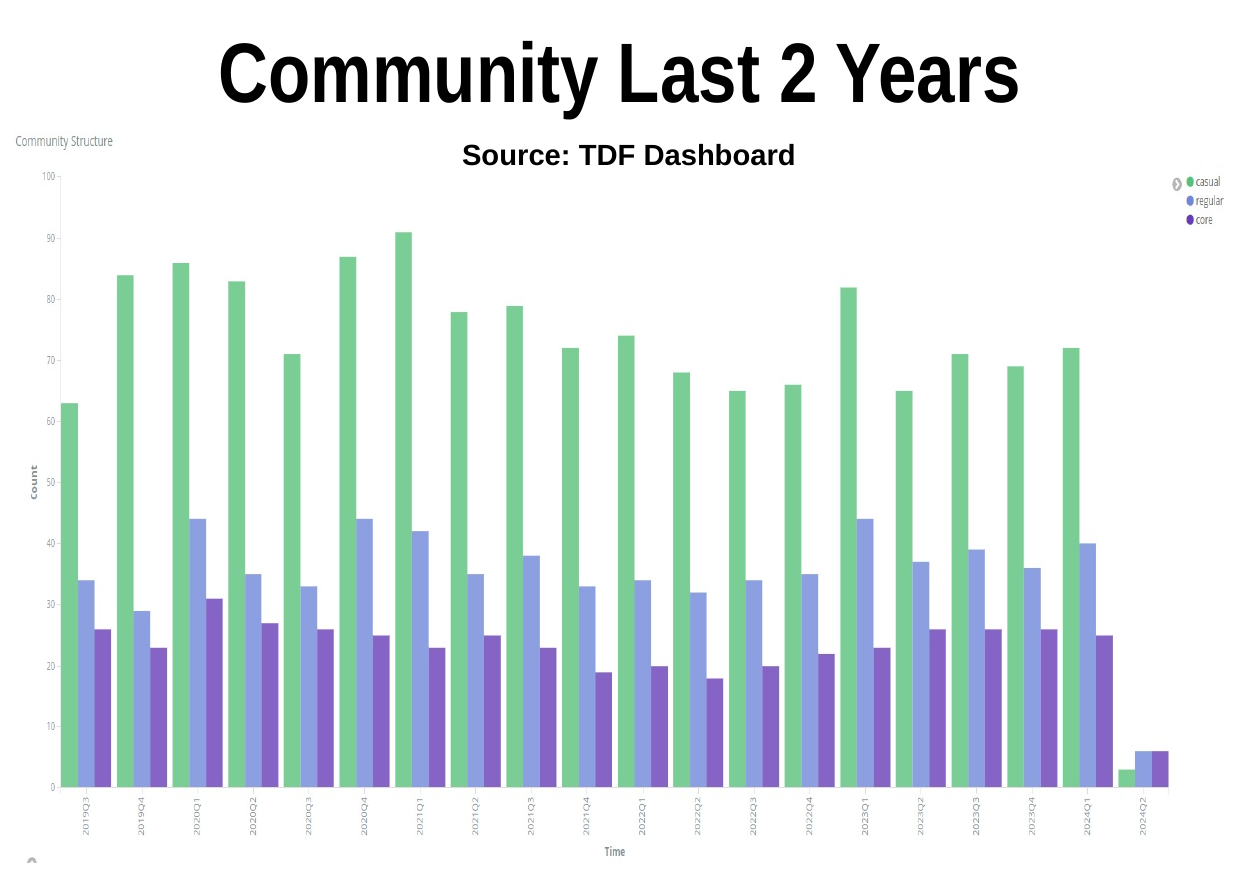

# Community Last 2 Years
Source: TDF Dashboard